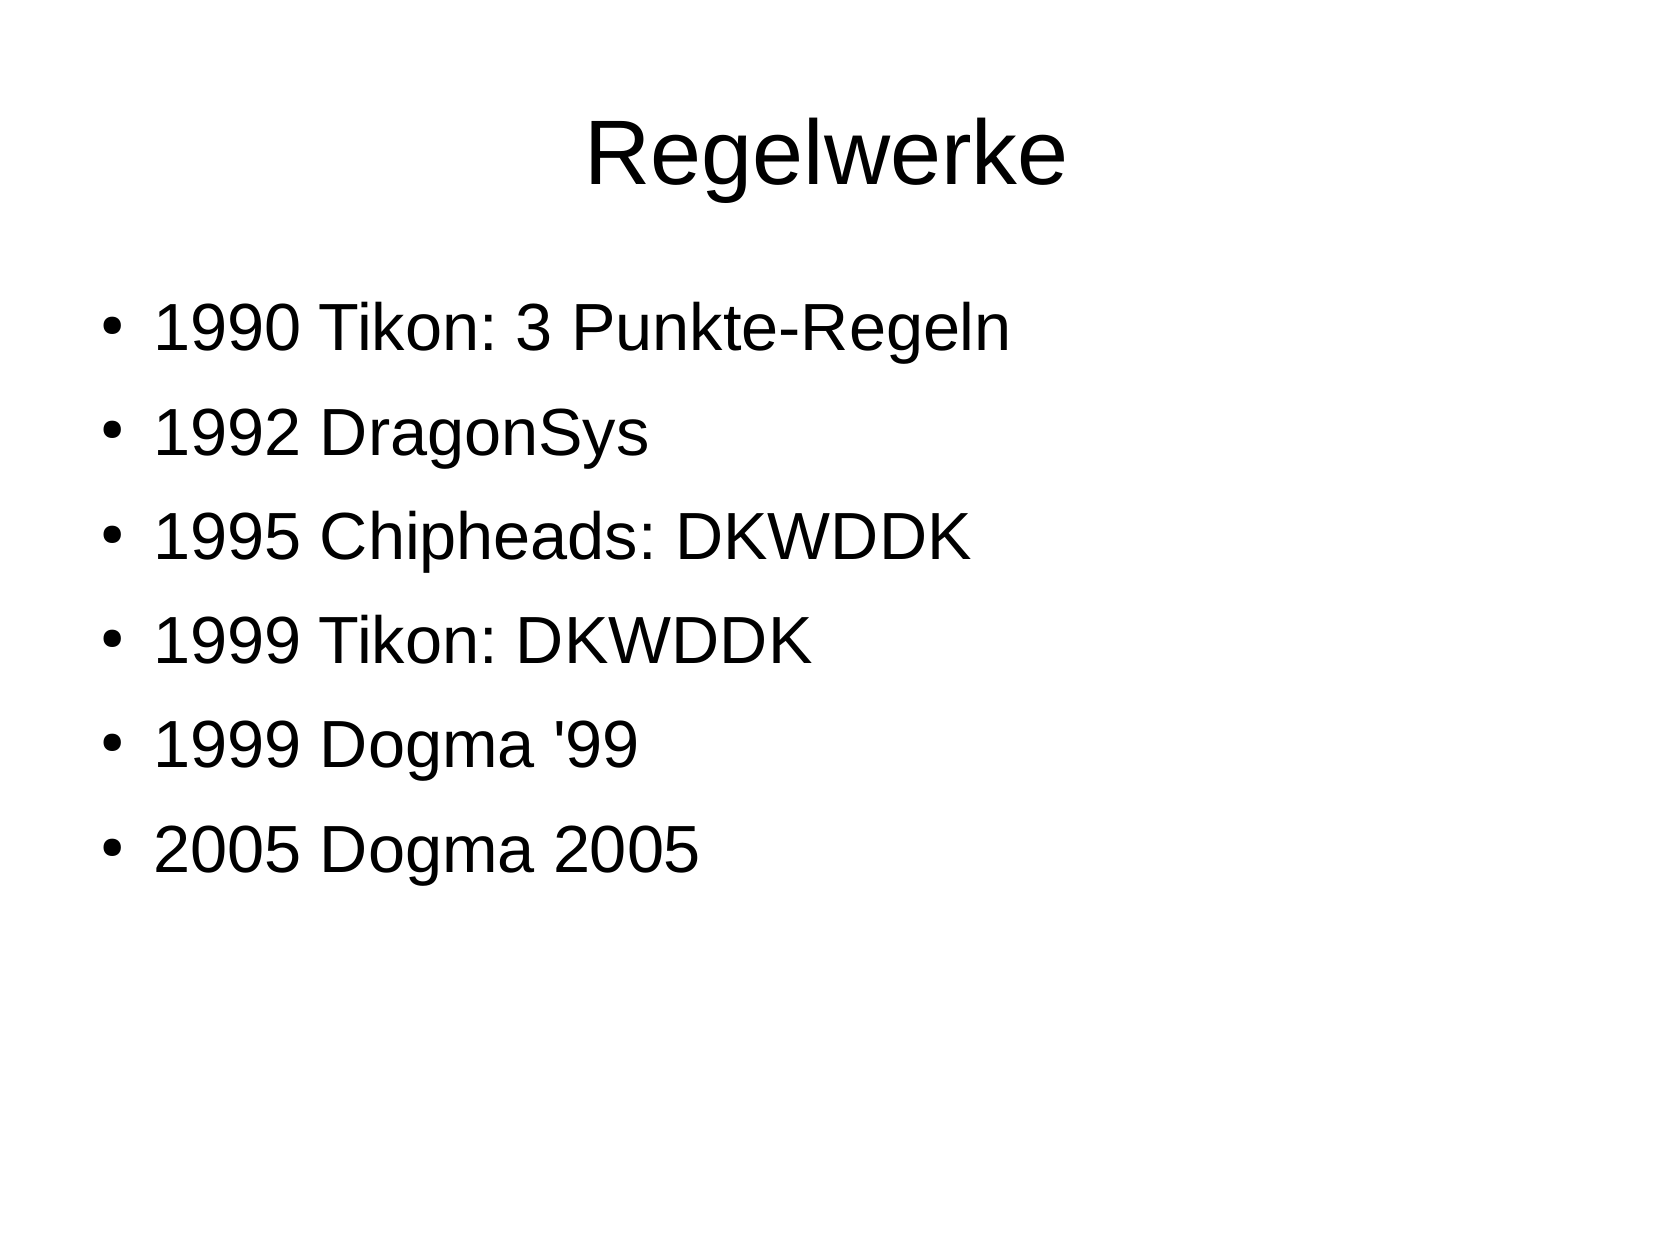

# Regelwerke
1990 Tikon: 3 Punkte-Regeln
1992 DragonSys
1995 Chipheads: DKWDDK
1999 Tikon: DKWDDK
1999 Dogma '99
2005 Dogma 2005